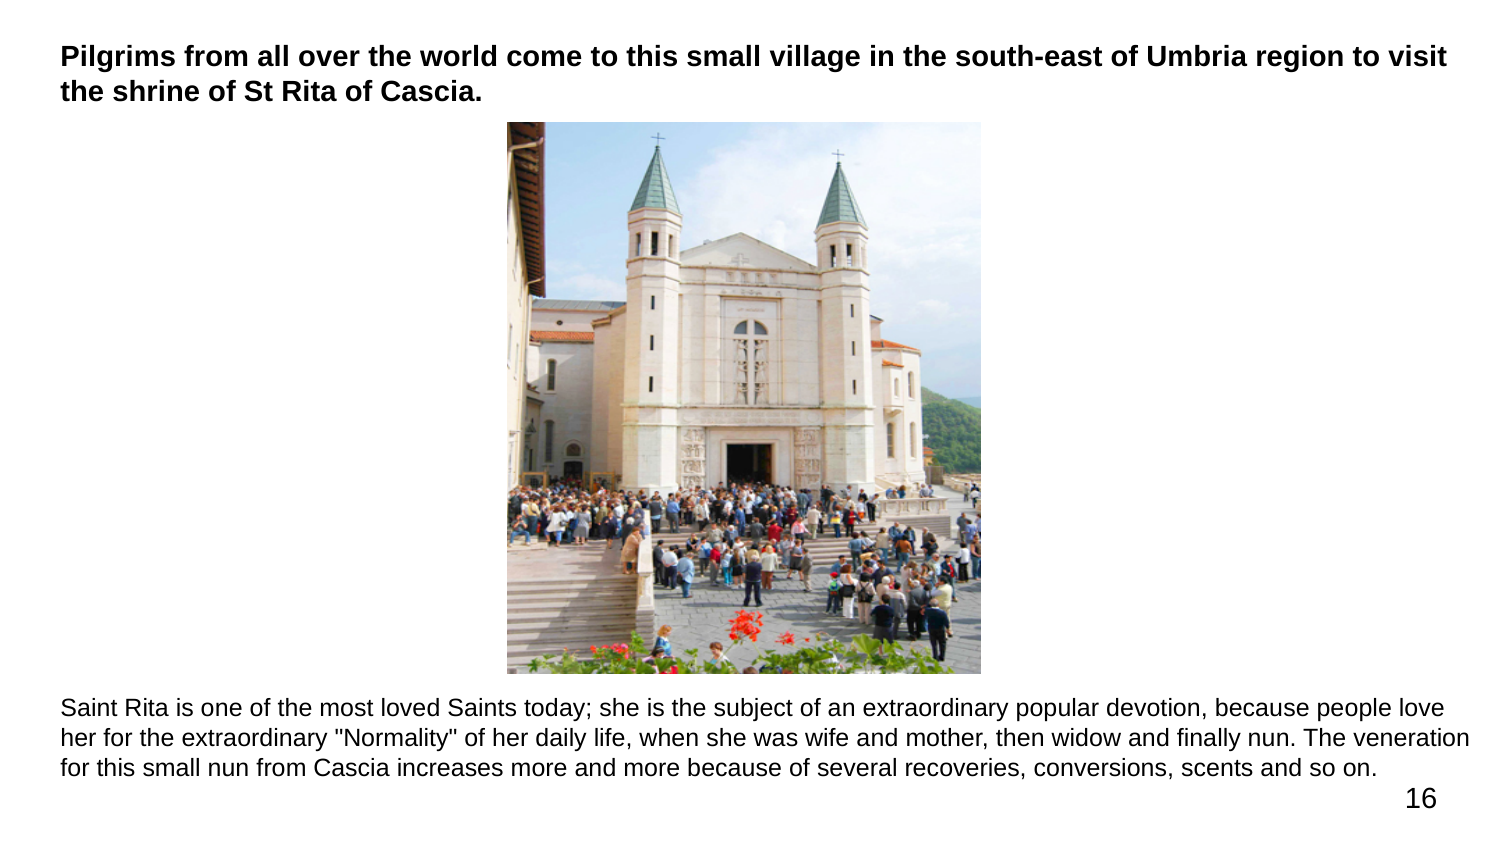

Pilgrims from all over the world come to this small village in the south-east of Umbria region to visit the shrine of St Rita of Cascia.
Saint Rita is one of the most loved Saints today; she is the subject of an extraordinary popular devotion, because people love her for the extraordinary "Normality" of her daily life, when she was wife and mother, then widow and finally nun. The veneration for this small nun from Cascia increases more and more because of several recoveries, conversions, scents and so on.
#